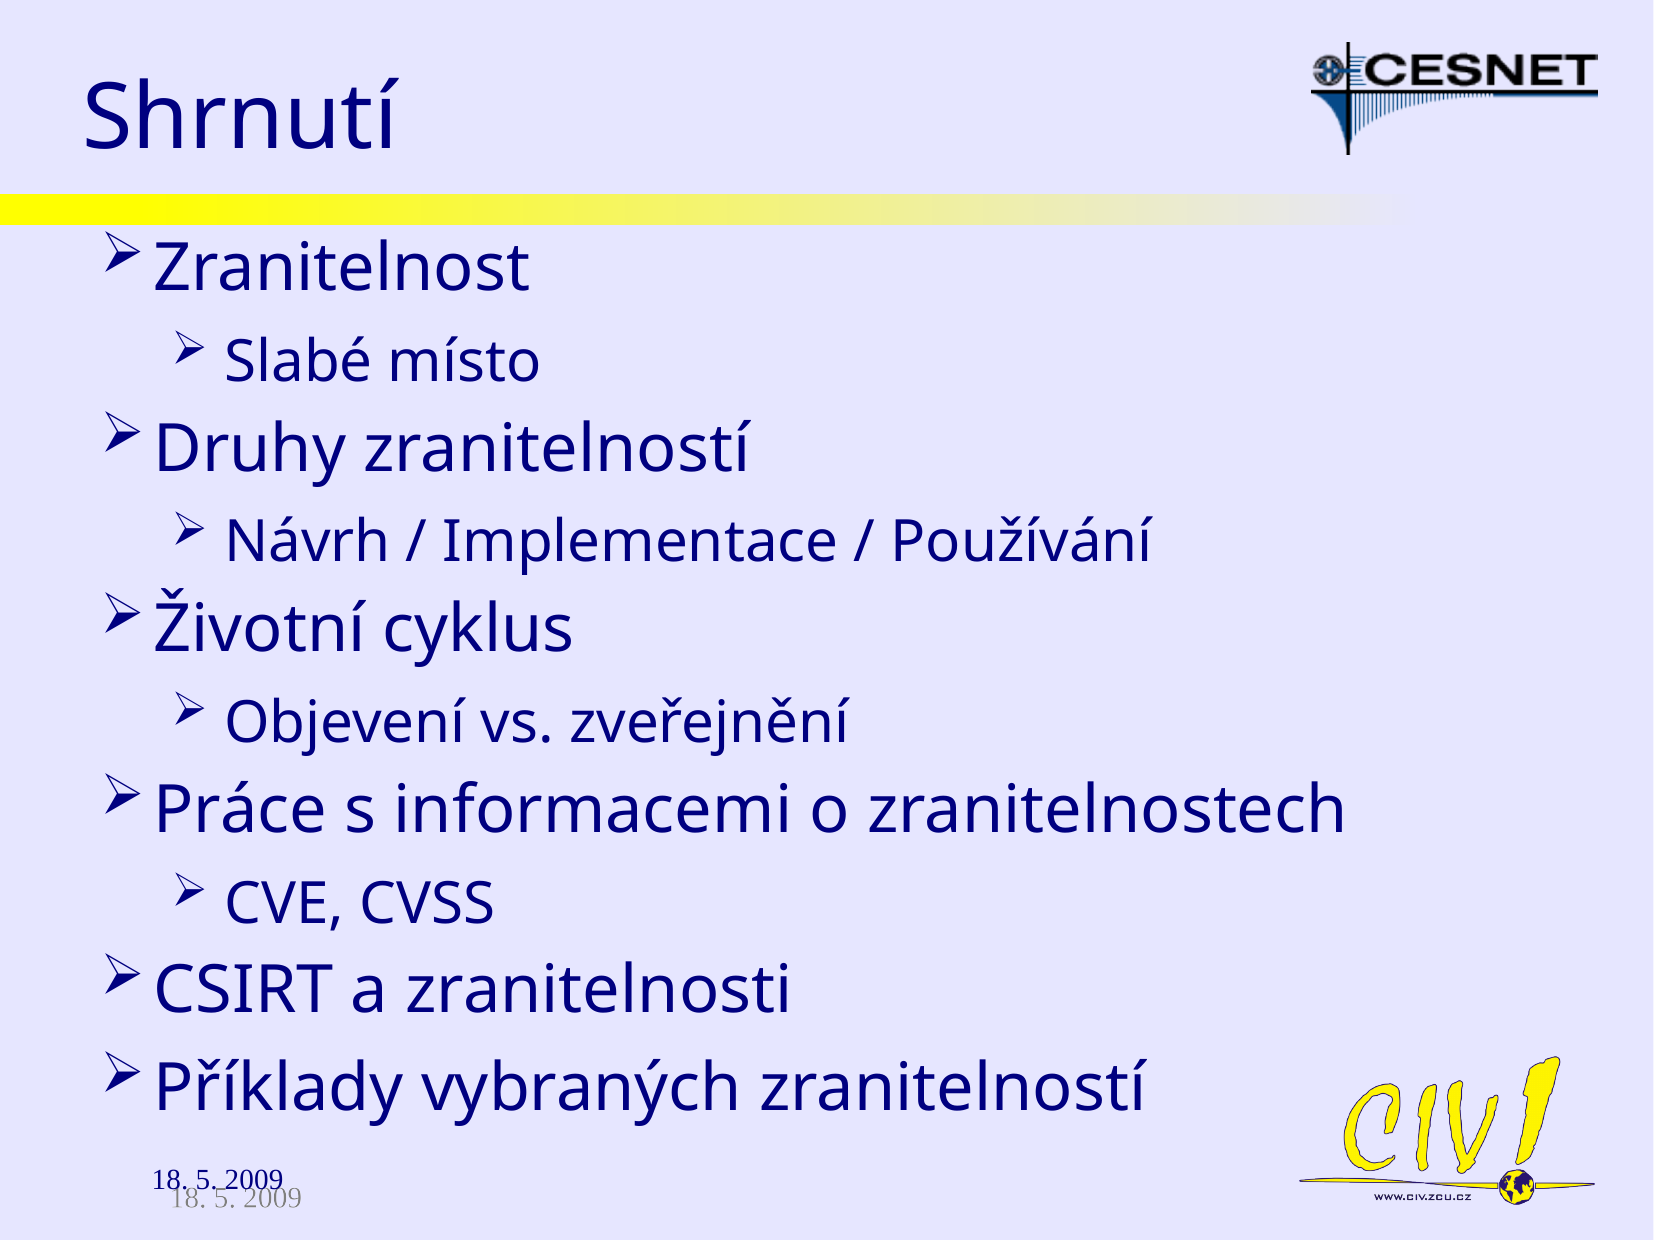

# Shrnutí
Zranitelnost
Slabé místo
Druhy zranitelností
Návrh / Implementace / Používání
Životní cyklus
Objevení vs. zveřejnění
Práce s informacemi o zranitelnostech
CVE, CVSS
CSIRT a zranitelnosti
Příklady vybraných zranitelností
18. 5. 2009